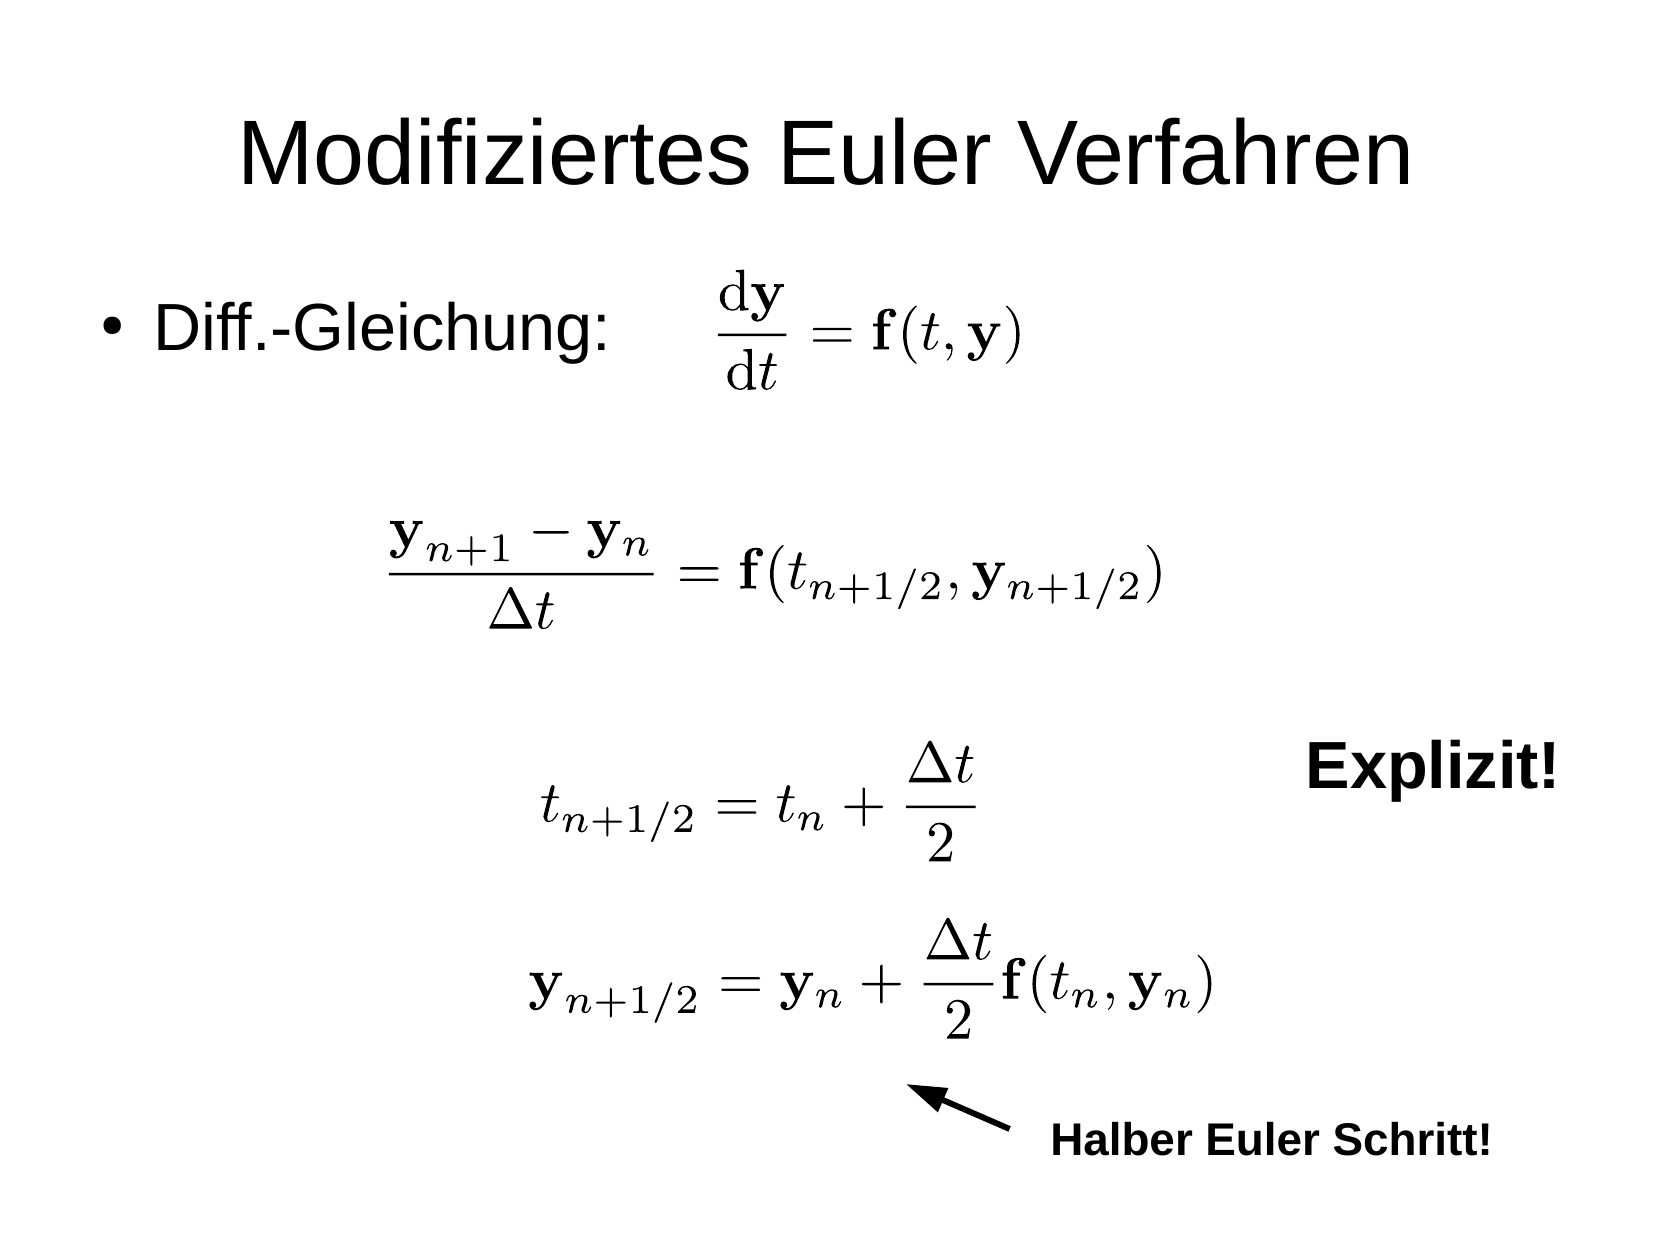

# Modifiziertes Euler Verfahren
Diff.-Gleichung:
Explizit!
Halber Euler Schritt!